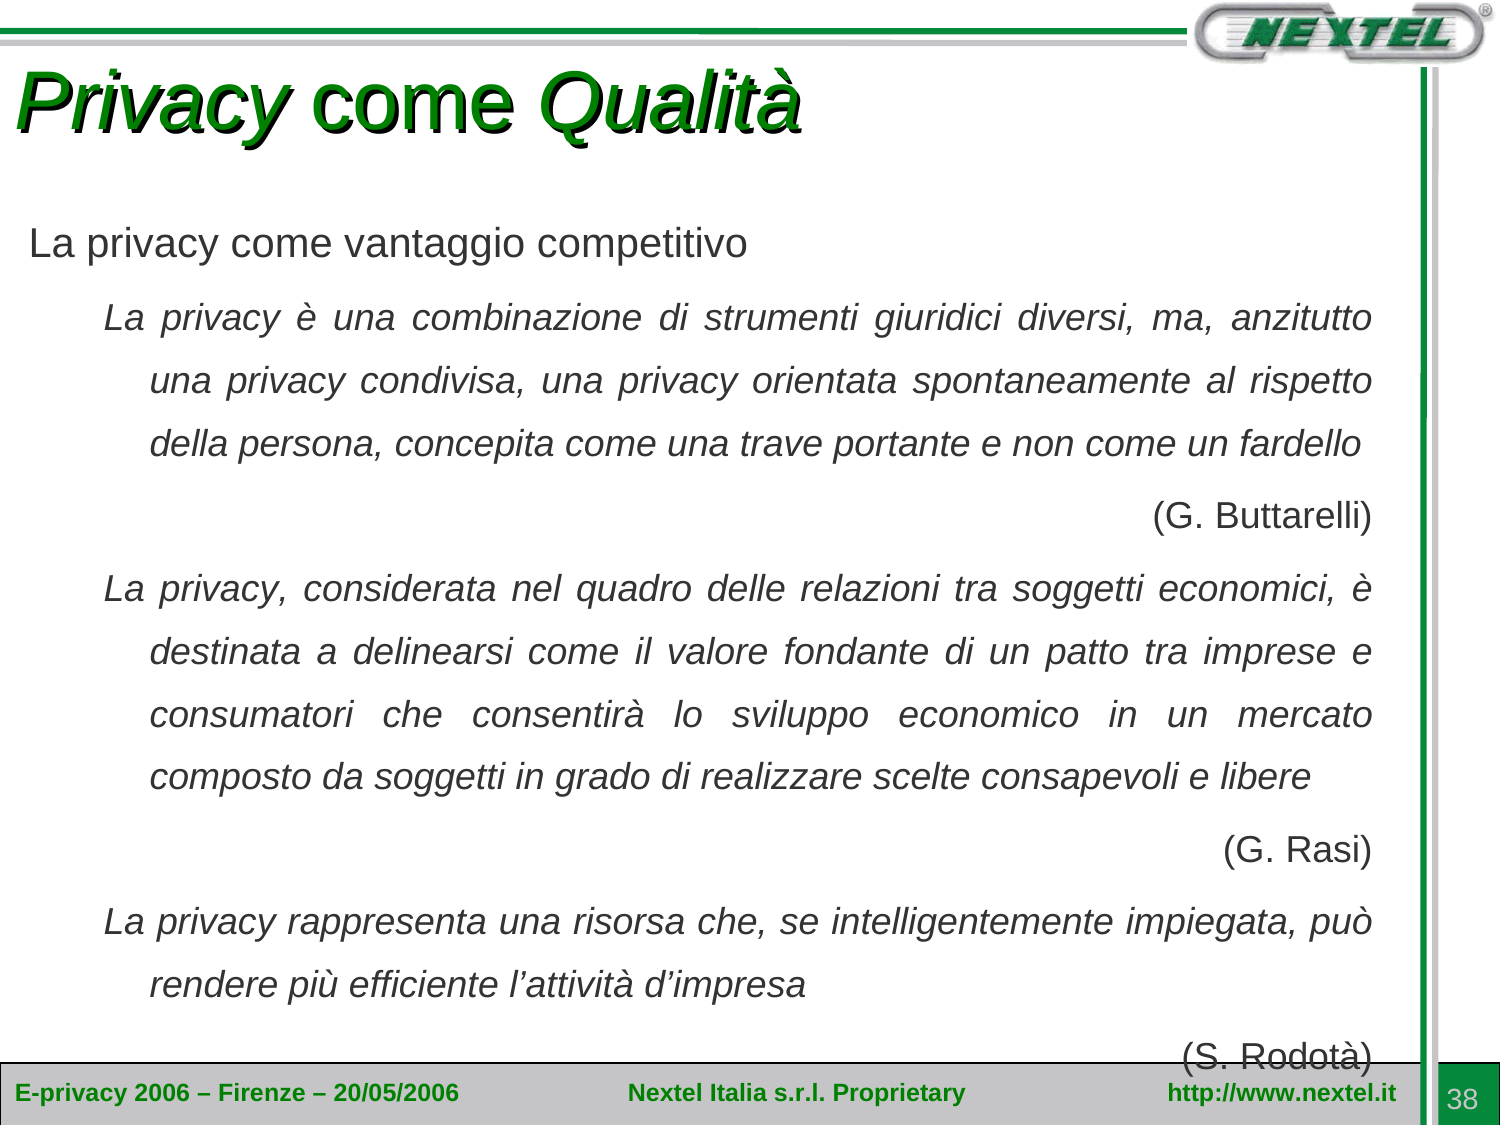

Privacy come Qualità
# La privacy come vantaggio competitivo
La privacy è una combinazione di strumenti giuridici diversi, ma, anzitutto una privacy condivisa, una privacy orientata spontaneamente al rispetto della persona, concepita come una trave portante e non come un fardello
(G. Buttarelli)
La privacy, considerata nel quadro delle relazioni tra soggetti economici, è destinata a delinearsi come il valore fondante di un patto tra imprese e consumatori che consentirà lo sviluppo economico in un mercato composto da soggetti in grado di realizzare scelte consapevoli e libere
 (G. Rasi)
La privacy rappresenta una risorsa che, se intelligentemente impiegata, può rendere più efficiente l’attività d’impresa
(S. Rodotà)
38